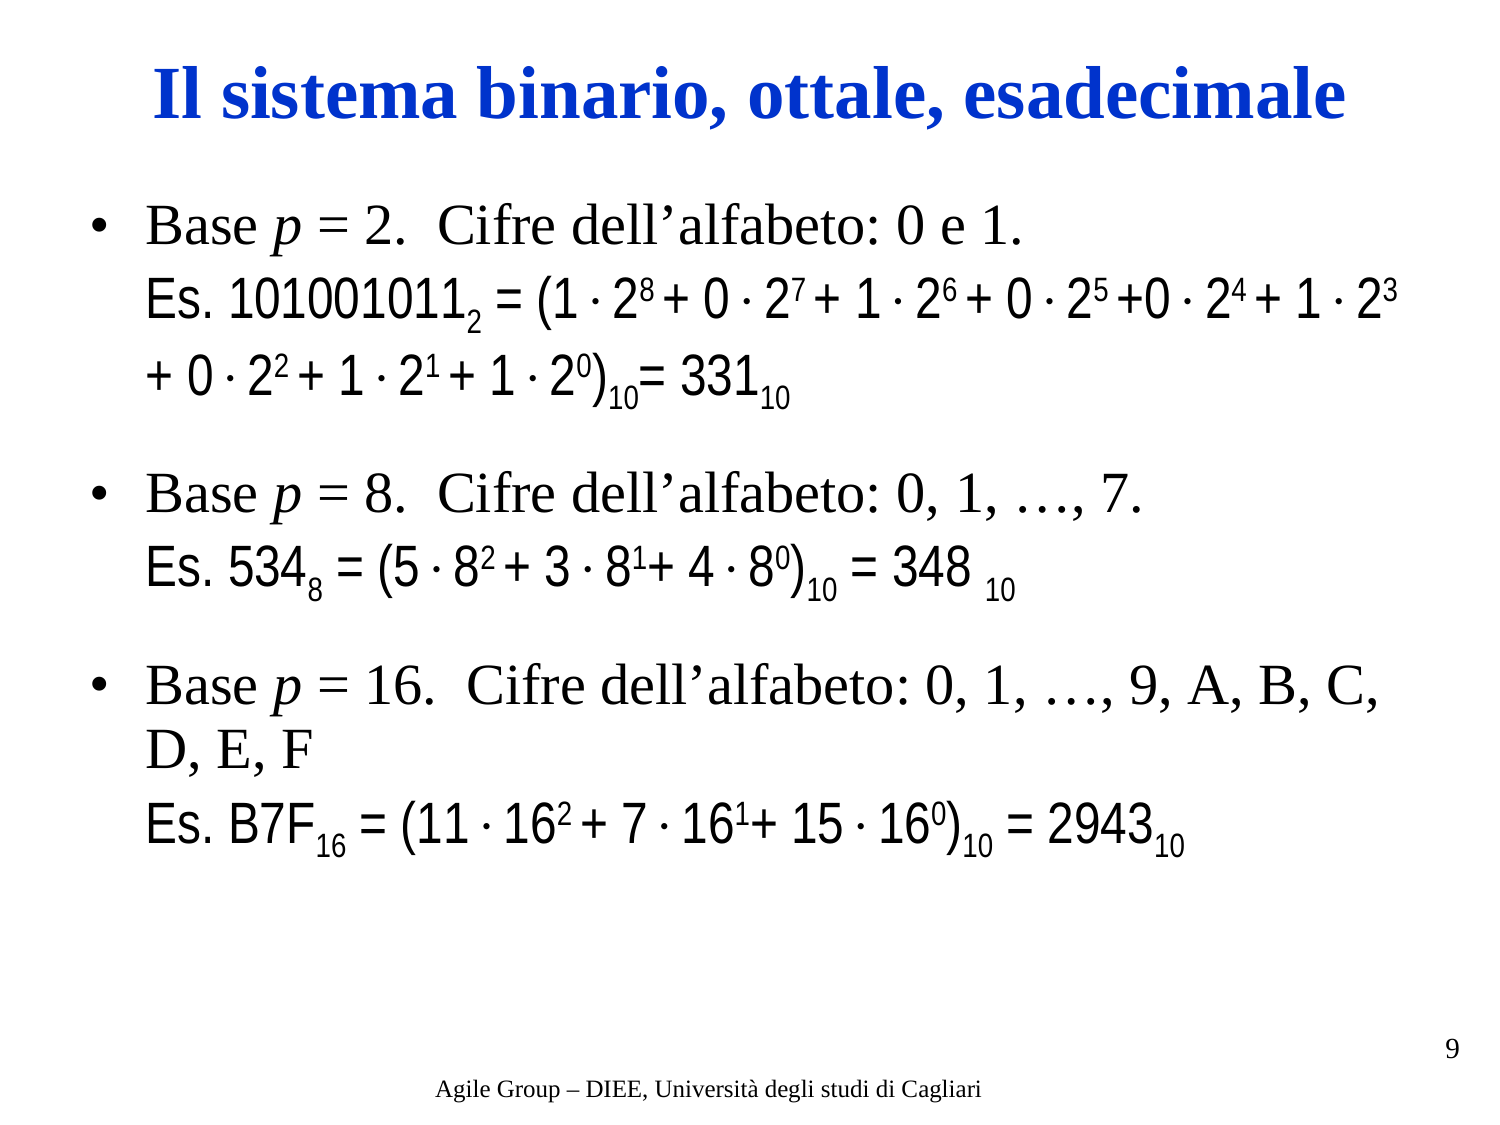

# Il sistema binario, ottale, esadecimale
Base p = 2. Cifre dell’alfabeto: 0 e 1.
	Es. 1010010112 = (128 + 027 + 126 + 025 +024 + 123 + 022 + 121 + 120)10= 33110
Base p = 8. Cifre dell’alfabeto: 0, 1, …, 7.
	Es. 5348 = (582 + 381+ 480)10 = 348 10
Base p = 16. Cifre dell’alfabeto: 0, 1, …, 9, A, B, C, D, E, F
	Es. B7F16 = (11162 + 7161+ 15160)10 = 294310
9